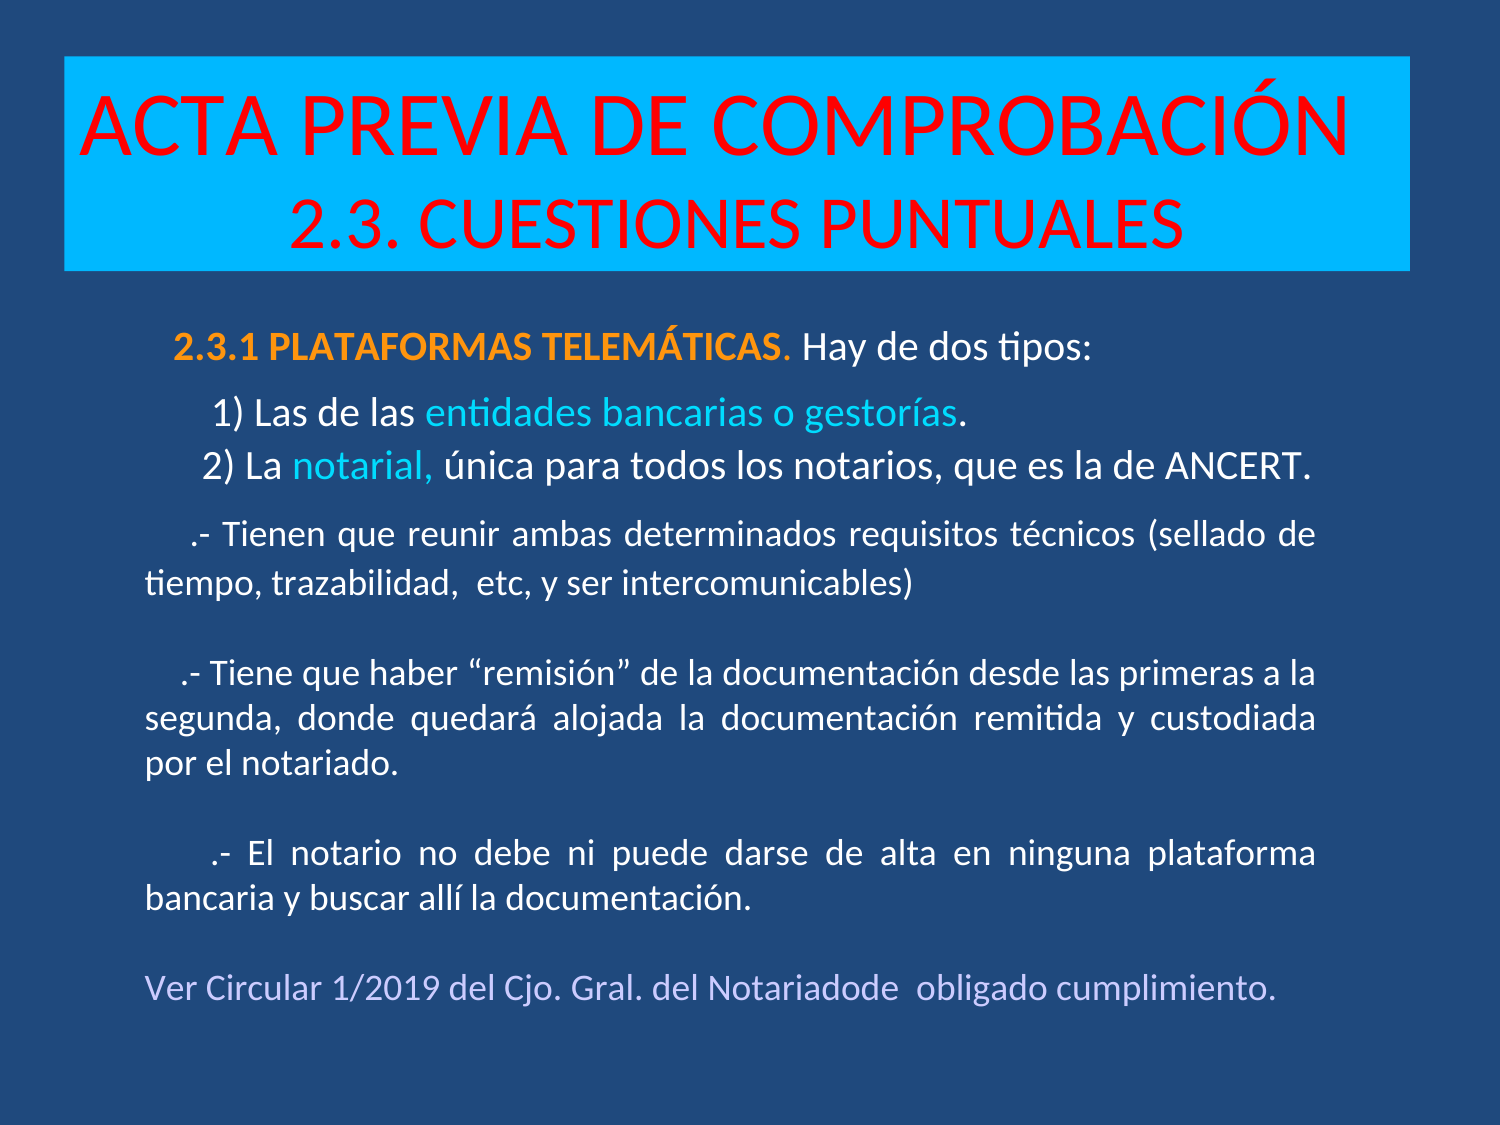

ACTA PREVIA DE COMPROBACIÓN
2.3. CUESTIONES PUNTUALES
 2.3.1 PLATAFORMAS TELEMÁTICAS. Hay de dos tipos:
 1) Las de las entidades bancarias o gestorías.
 2) La notarial, única para todos los notarios, que es la de ANCERT.
 .- Tienen que reunir ambas determinados requisitos técnicos (sellado de tiempo, trazabilidad, etc, y ser intercomunicables)
 .- Tiene que haber “remisión” de la documentación desde las primeras a la segunda, donde quedará alojada la documentación remitida y custodiada por el notariado.
 .- El notario no debe ni puede darse de alta en ninguna plataforma bancaria y buscar allí la documentación.
 Ver Circular 1/2019 del Cjo. Gral. del Notariadode obligado cumplimiento.